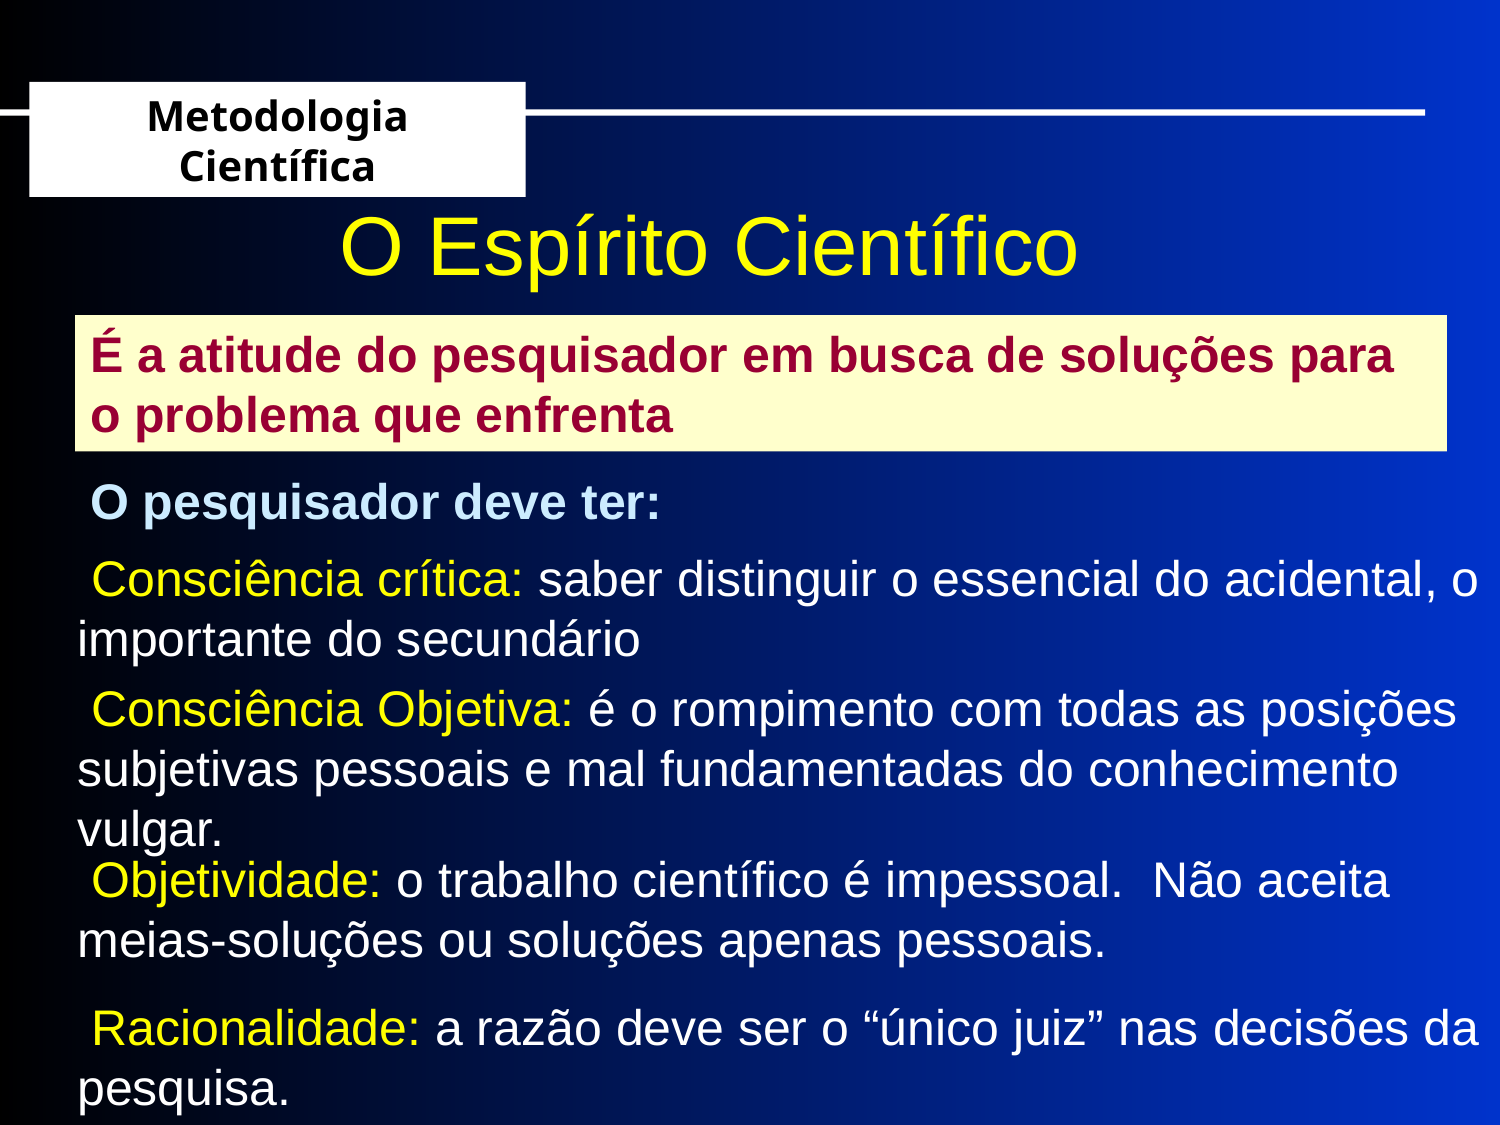

Metodologia Científica
O Espírito Científico
É a atitude do pesquisador em busca de soluções para o problema que enfrenta
O pesquisador deve ter:
 Consciência crítica: saber distinguir o essencial do acidental, o importante do secundário
 Consciência Objetiva: é o rompimento com todas as posições subjetivas pessoais e mal fundamentadas do conhecimento vulgar.
 Objetividade: o trabalho científico é impessoal. Não aceita meias-soluções ou soluções apenas pessoais.
 Racionalidade: a razão deve ser o “único juiz” nas decisões da pesquisa.